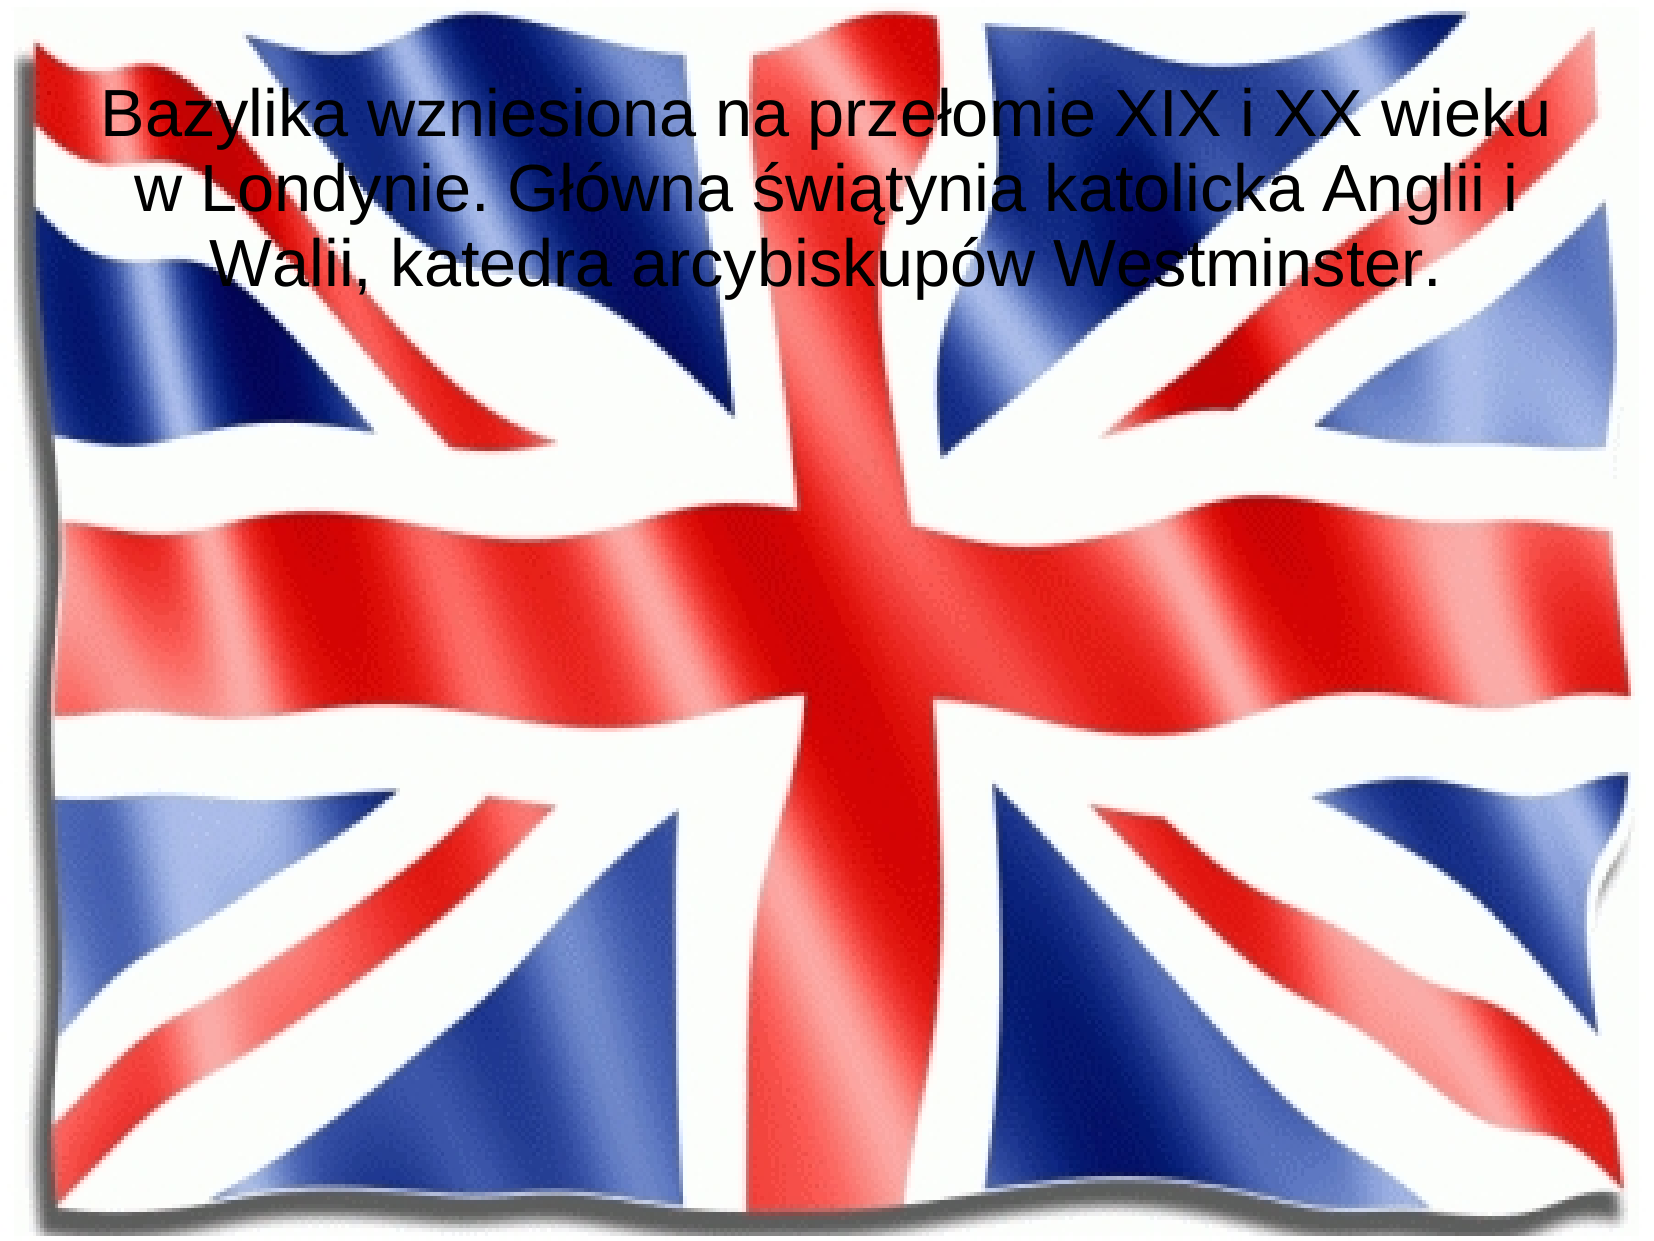

# Bazylika wzniesiona na przełomie XIX i XX wieku w Londynie. Główna świątynia katolicka Anglii i Walii, katedra arcybiskupów Westminster.